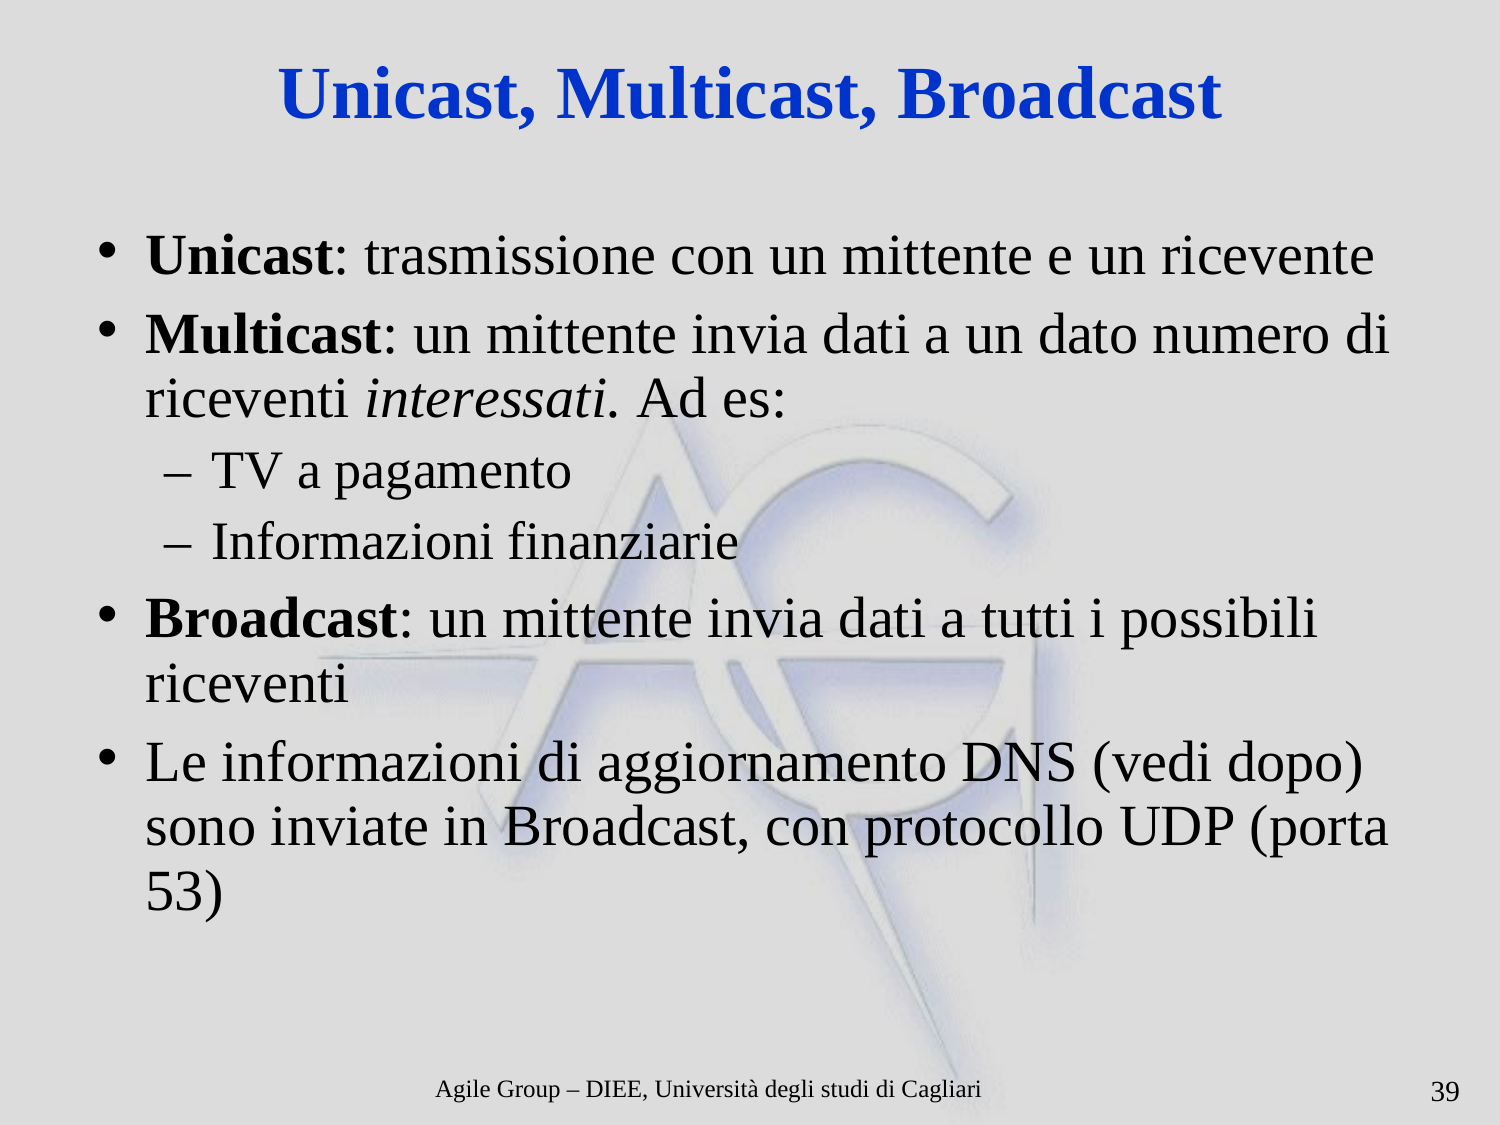

# Unicast, Multicast, Broadcast
Unicast: trasmissione con un mittente e un ricevente
Multicast: un mittente invia dati a un dato numero di riceventi interessati. Ad es:
TV a pagamento
Informazioni finanziarie
Broadcast: un mittente invia dati a tutti i possibili riceventi
Le informazioni di aggiornamento DNS (vedi dopo) sono inviate in Broadcast, con protocollo UDP (porta 53)
39